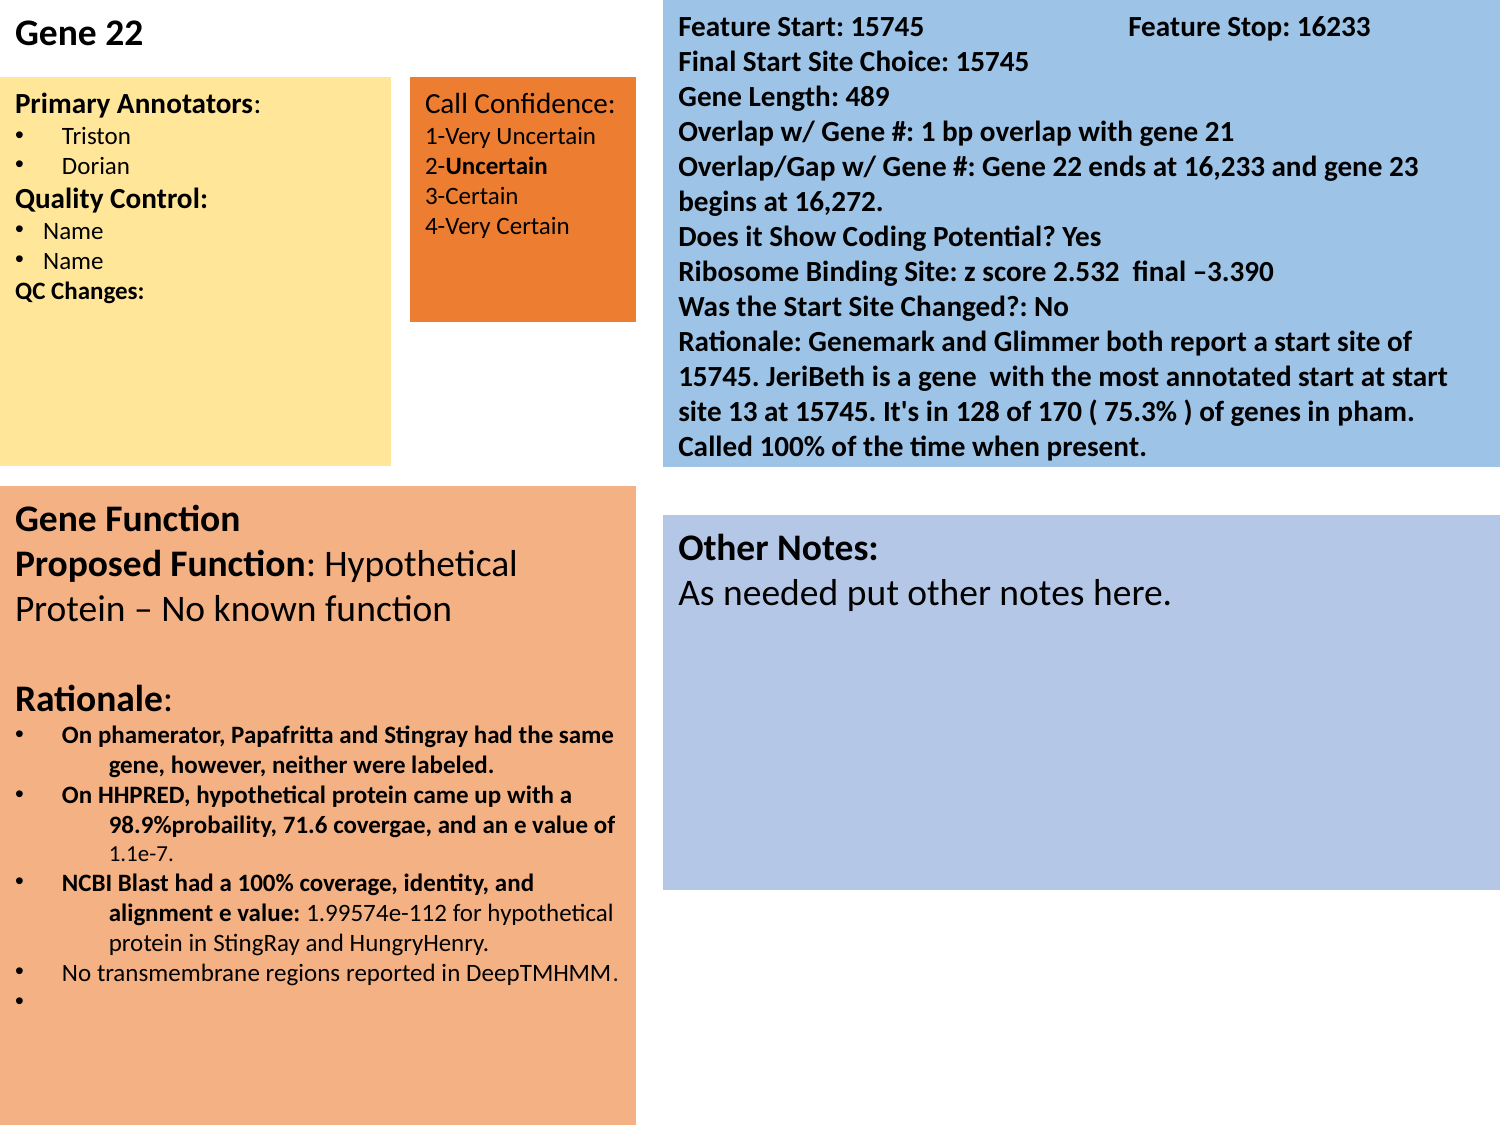

Gene 22
Feature Start: 15745 	 		Feature Stop: 16233
Final Start Site Choice: 15745
Gene Length: 489
Overlap w/ Gene #: 1 bp overlap with gene 21
Overlap/Gap w/ Gene #: Gene 22 ends at 16,233 and gene 23 begins at 16,272.
Does it Show Coding Potential? Yes
Ribosome Binding Site: z score 2.532 final –3.390
Was the Start Site Changed?: No
Rationale: Genemark and Glimmer both report a start site of 15745. JeriBeth is a gene with the most annotated start at start site 13 at 15745. It's in 128 of 170 ( 75.3% ) of genes in pham. Called 100% of the time when present.
Primary Annotators:
Triston
Dorian
Quality Control:
Name
Name
QC Changes:
Call Confidence:
1-Very Uncertain
2-Uncertain
3-Certain
4-Very Certain
Gene Function
Proposed Function: Hypothetical Protein – No known function
Rationale:
On phamerator, Papafritta and Stingray had the same gene, however, neither were labeled.
On HHPRED, hypothetical protein came up with a 98.9%probaility, 71.6 covergae, and an e value of 1.1e-7.
NCBI Blast had a 100% coverage, identity, and alignment e value: 1.99574e-112 for hypothetical protein in StingRay and HungryHenry.
No transmembrane regions reported in DeepTMHMM.
Other Notes:
As needed put other notes here.